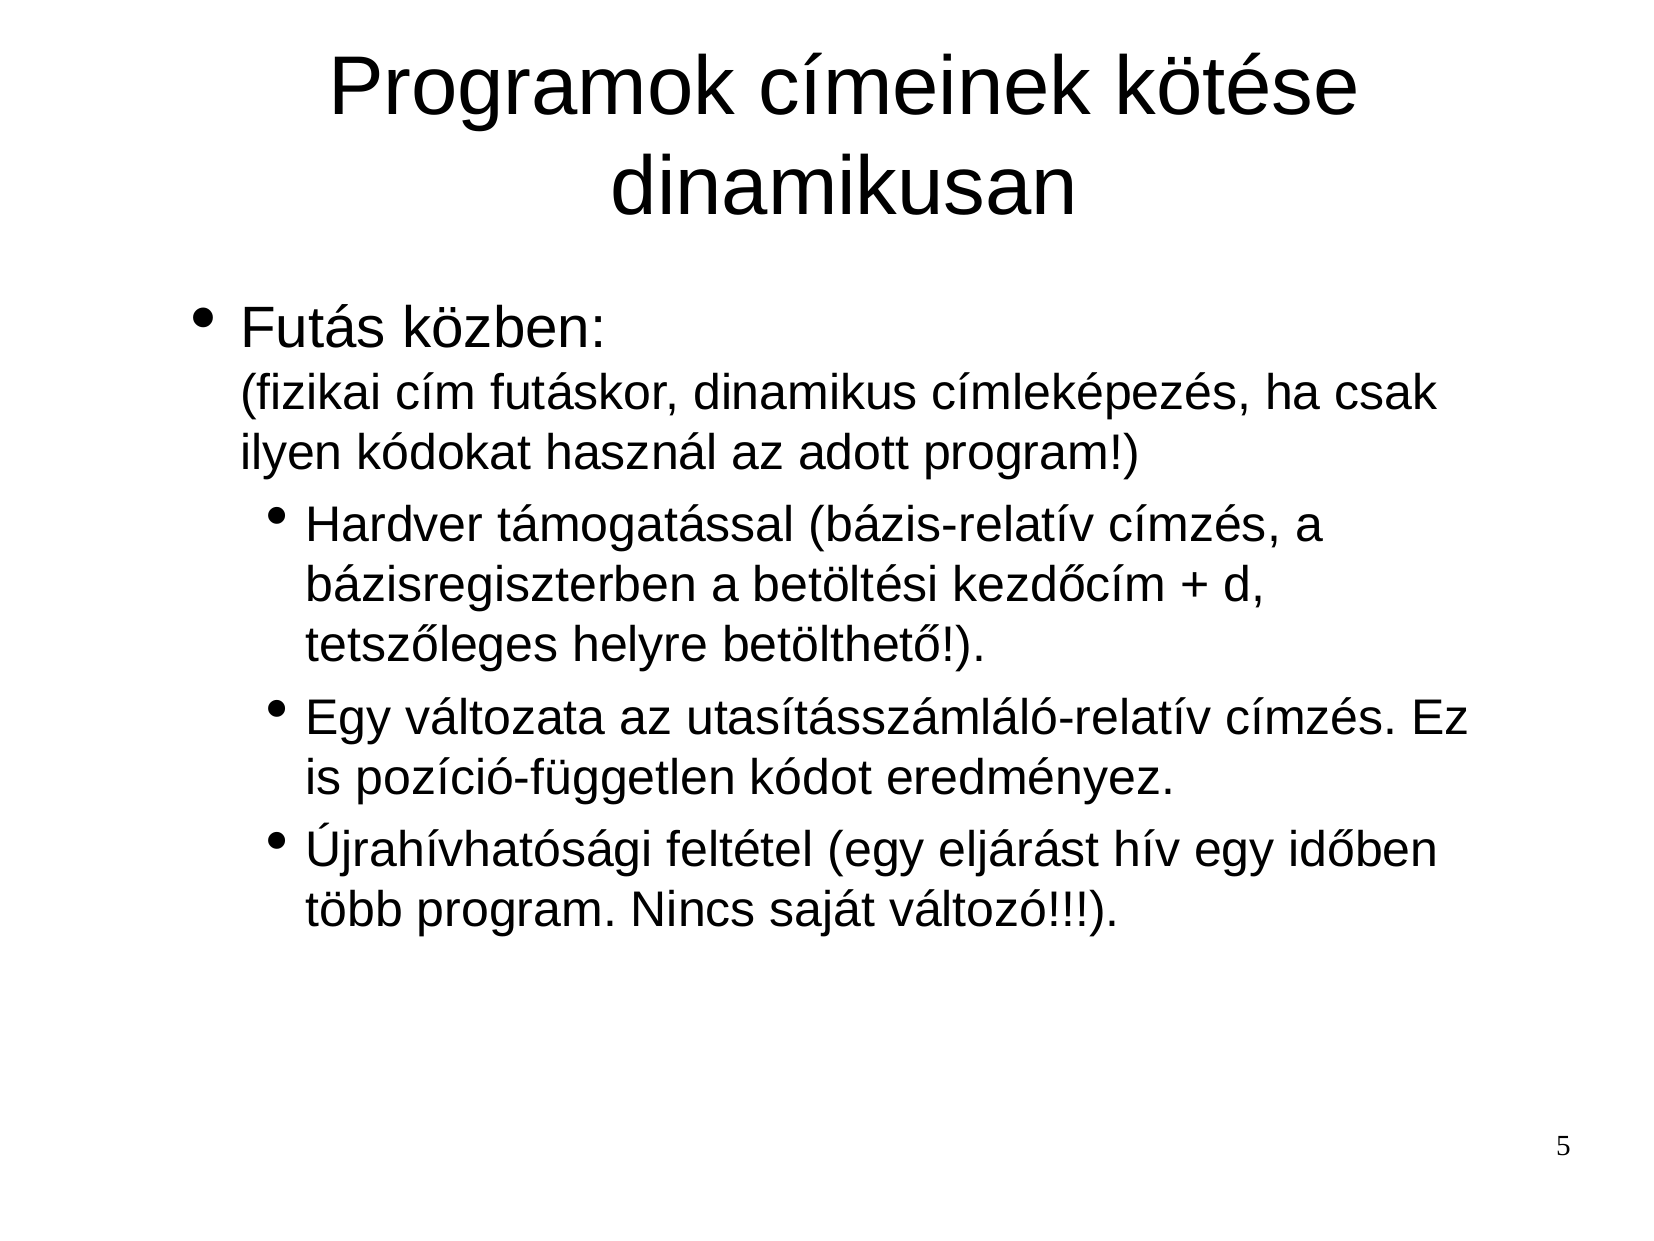

# Programok címeinek kötése dinamikusan
Futás közben:
(fizikai cím futáskor, dinamikus címleképezés, ha csak ilyen kódokat használ az adott program!)
Hardver támogatással (bázis-relatív címzés, a bázisregiszterben a betöltési kezdőcím + d, tetszőleges helyre betölthető!).
Egy változata az utasításszámláló-relatív címzés. Ez is pozíció-független kódot eredményez.
Újrahívhatósági feltétel (egy eljárást hív egy időben több program. Nincs saját változó!!!).
5